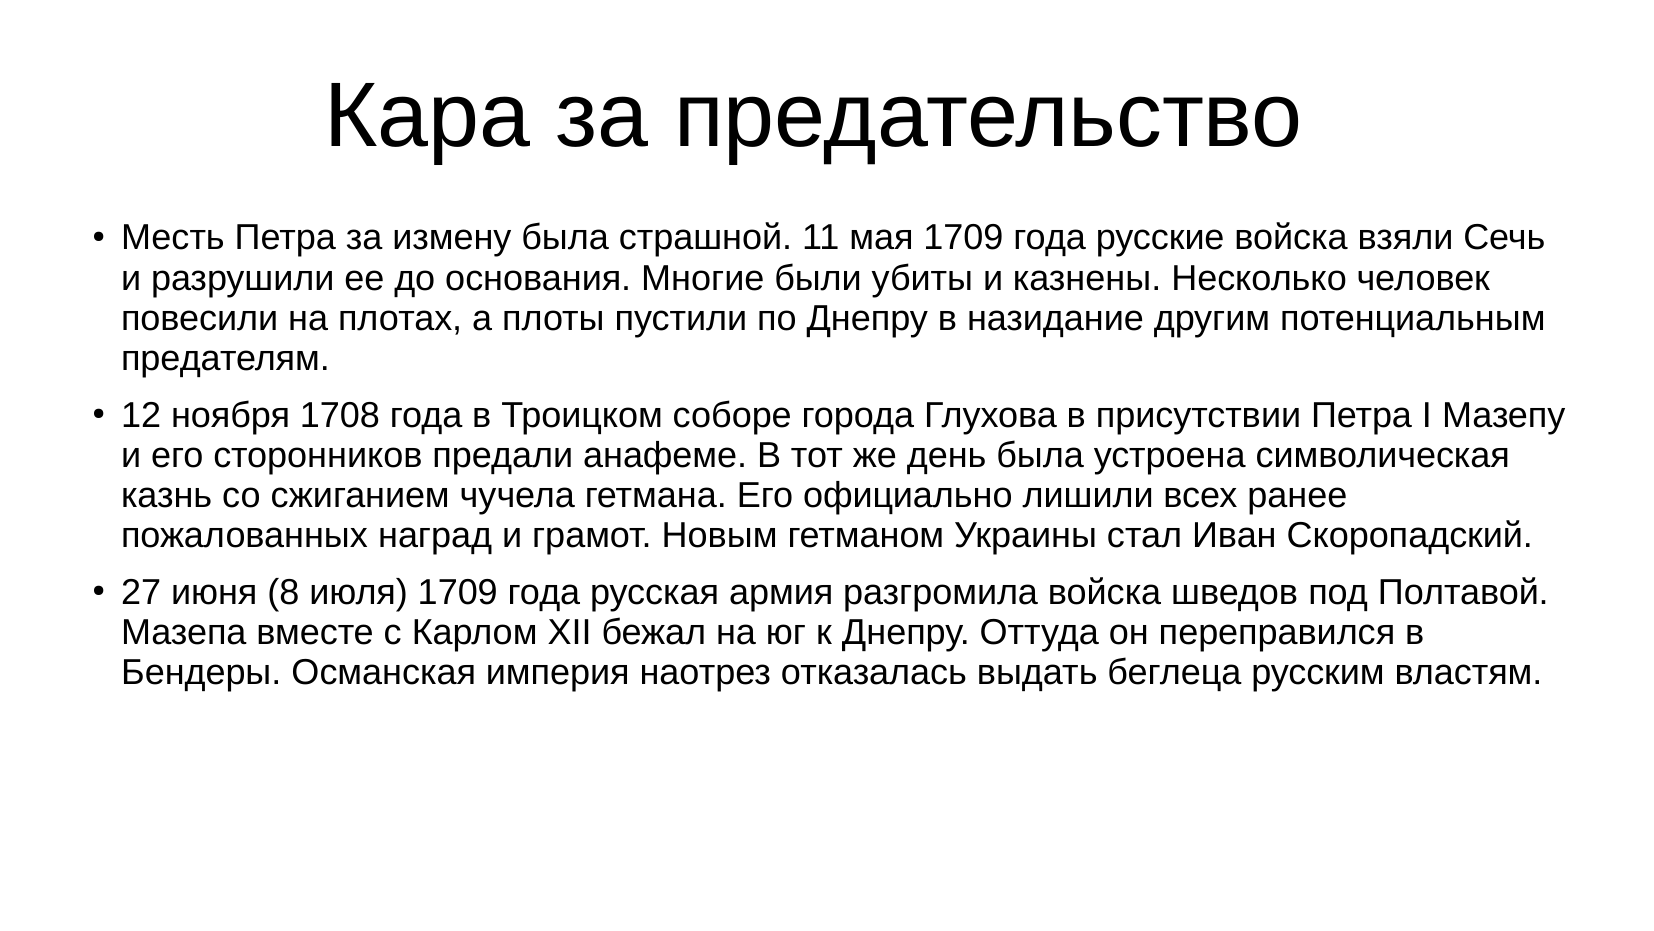

# Кара за предательство
Месть Петра за измену была страшной. 11 мая 1709 года русские войска взяли Сечь и разрушили ее до основания. Многие были убиты и казнены. Несколько человек повесили на плотах, а плоты пустили по Днепру в назидание другим потенциальным предателям.
12 ноября 1708 года в Троицком соборе города Глухова в присутствии Петра I Мазепу и его сторонников предали анафеме. В тот же день была устроена символическая казнь со сжиганием чучела гетмана. Его официально лишили всех ранее пожалованных наград и грамот. Новым гетманом Украины стал Иван Скоропадский.
27 июня (8 июля) 1709 года русская армия разгромила войска шведов под Полтавой. Мазепа вместе с Карлом XII бежал на юг к Днепру. Оттуда он переправился в Бендеры. Османская империя наотрез отказалась выдать беглеца русским властям.